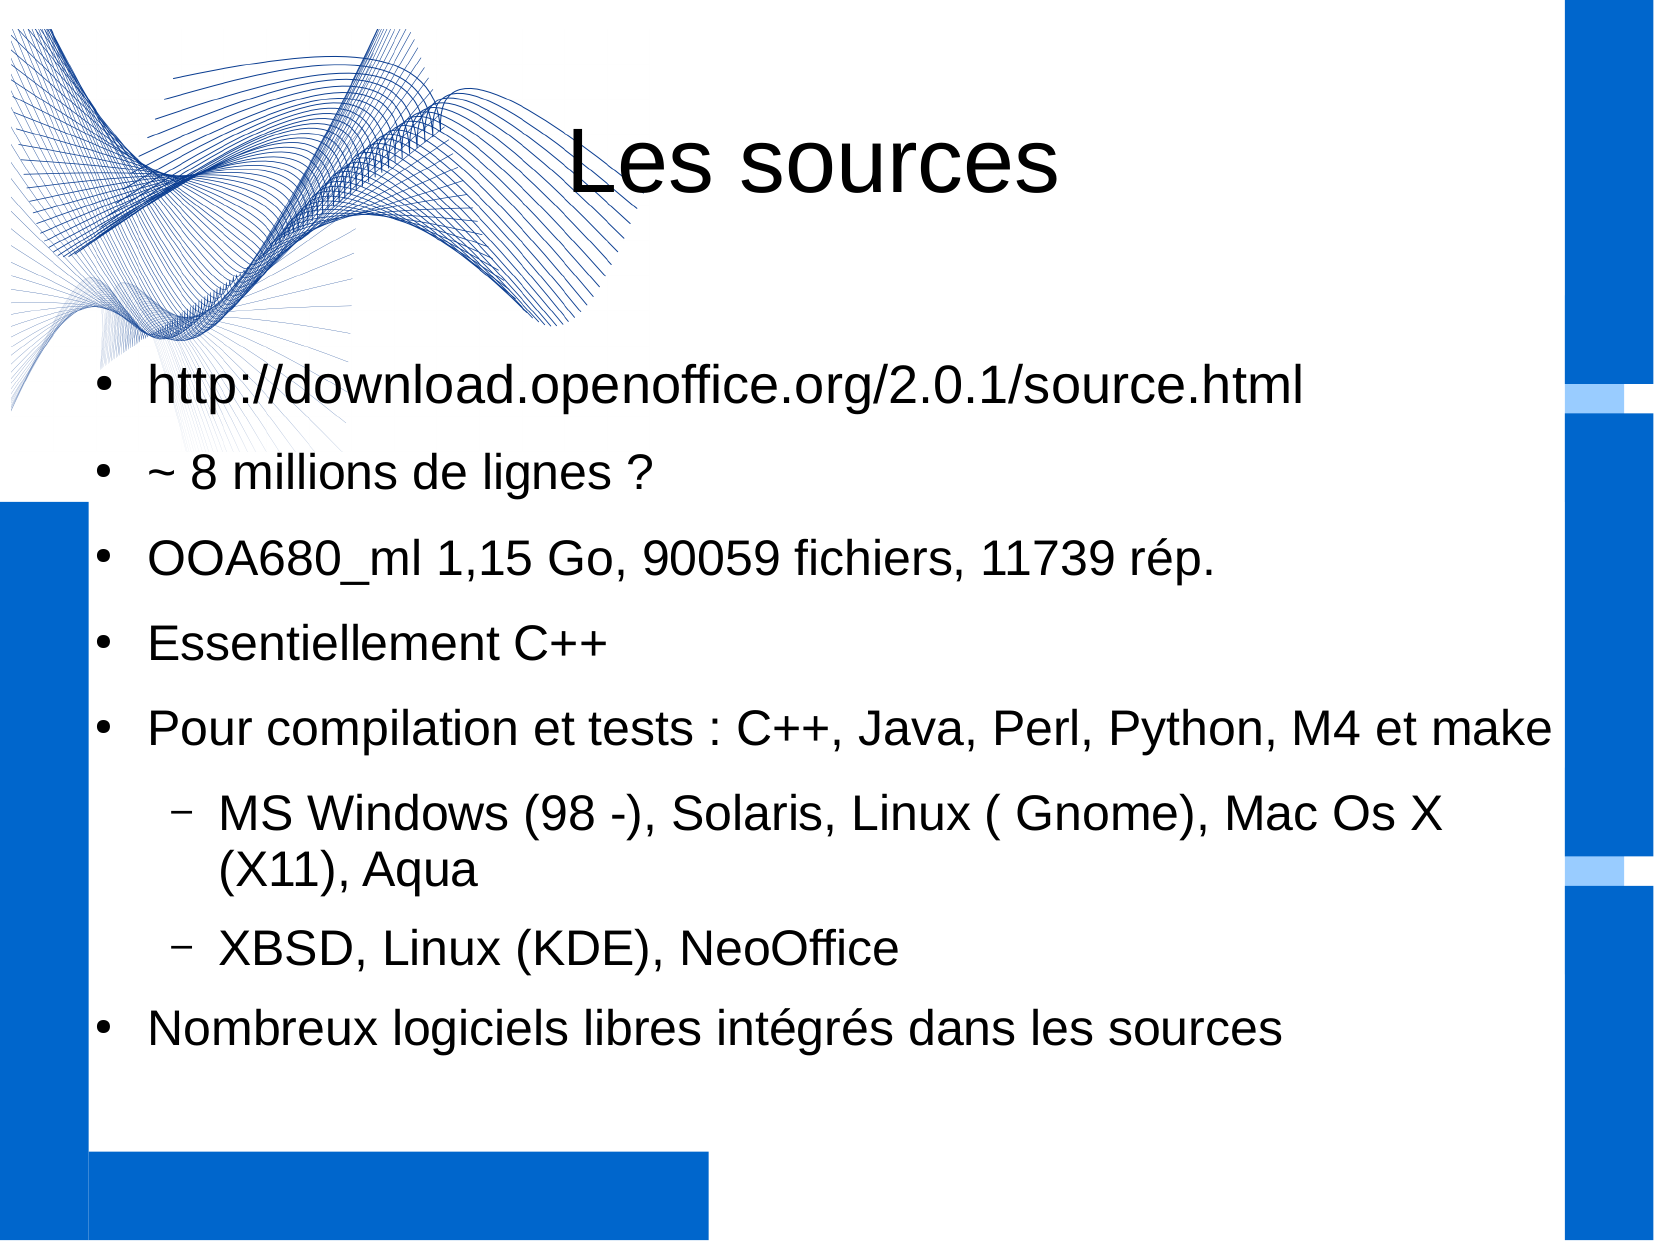

# Les sources
http://download.openoffice.org/2.0.1/source.html
~ 8 millions de lignes ?
OOA680_ml 1,15 Go, 90059 fichiers, 11739 rép.
Essentiellement C++
Pour compilation et tests : C++, Java, Perl, Python, M4 et make
MS Windows (98 -), Solaris, Linux ( Gnome), Mac Os X (X11), Aqua
XBSD, Linux (KDE), NeoOffice
Nombreux logiciels libres intégrés dans les sources